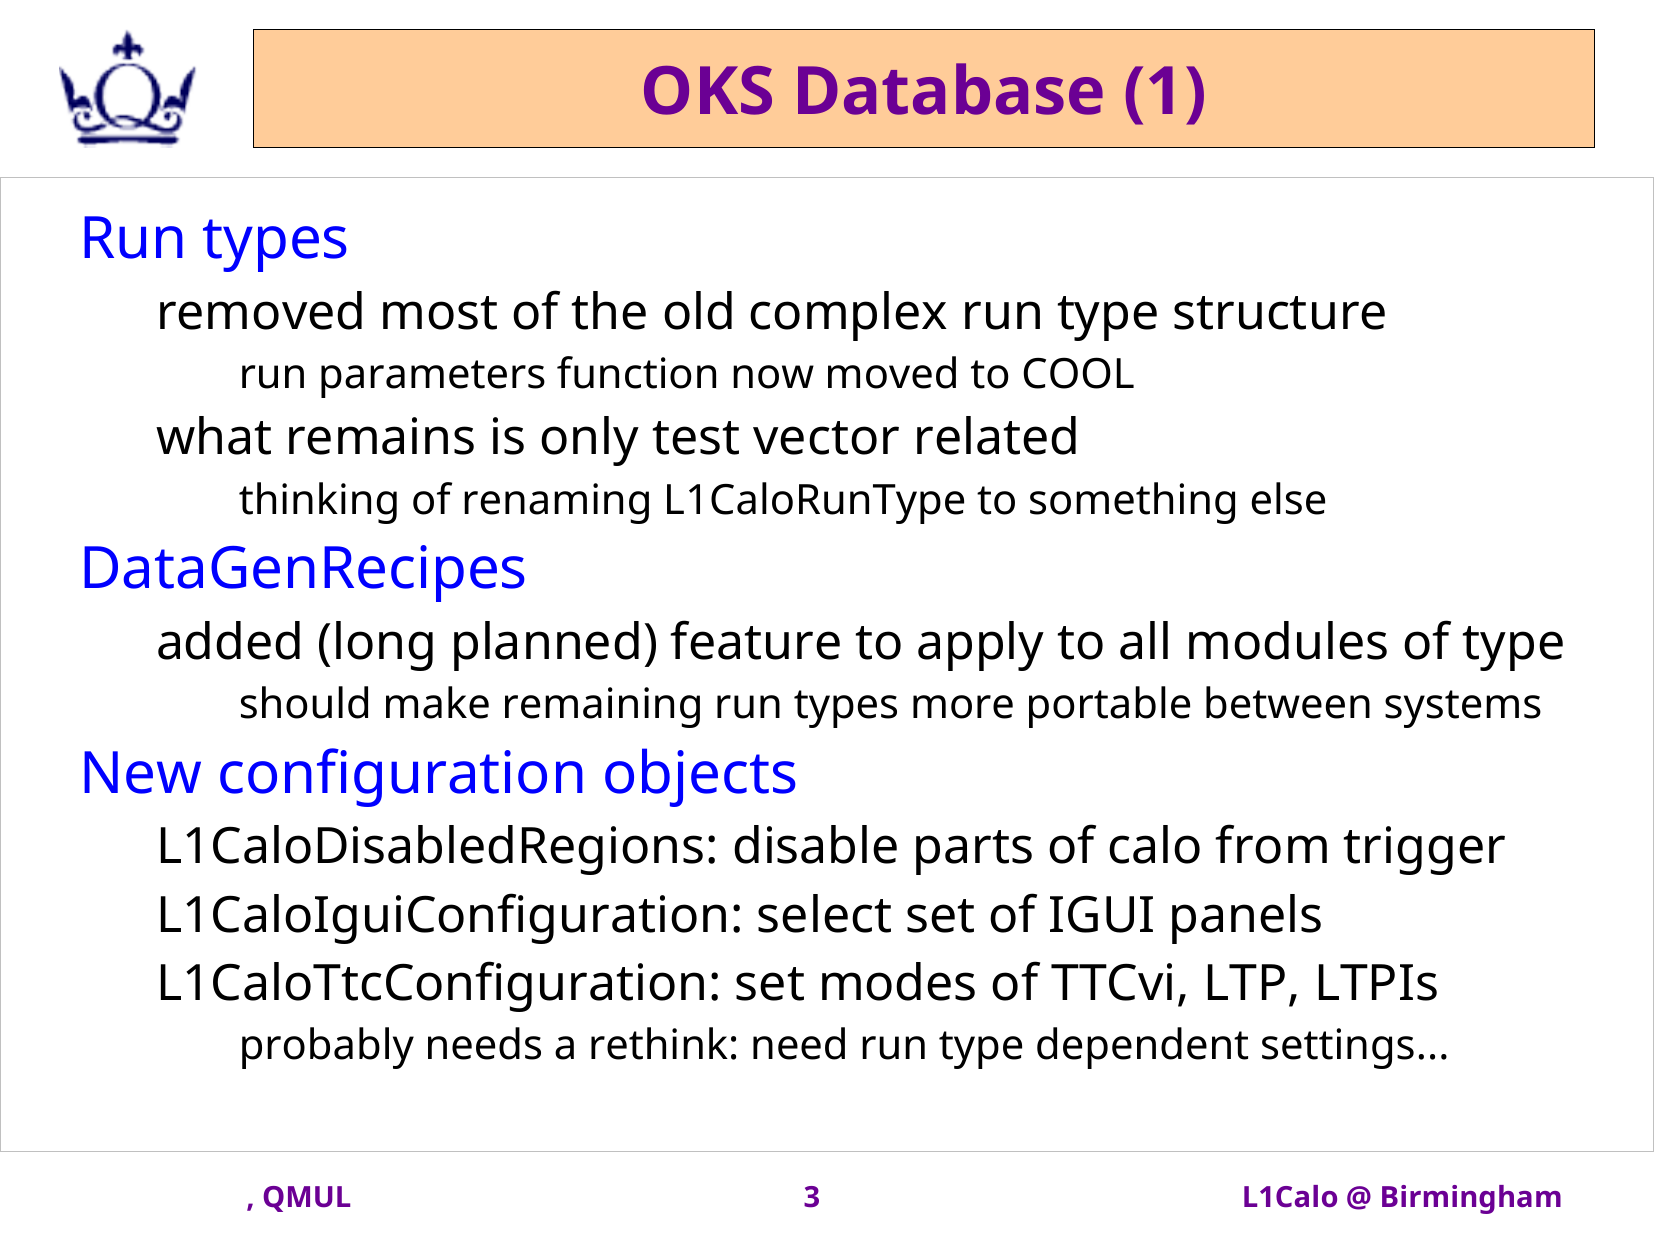

# OKS Database (1)
Run types
removed most of the old complex run type structure
run parameters function now moved to COOL
what remains is only test vector related
thinking of renaming L1CaloRunType to something else
DataGenRecipes
added (long planned) feature to apply to all modules of type
should make remaining run types more portable between systems
New configuration objects
L1CaloDisabledRegions: disable parts of calo from trigger
L1CaloIguiConfiguration: select set of IGUI panels
L1CaloTtcConfiguration: set modes of TTCvi, LTP, LTPIs
probably needs a rethink: need run type dependent settings...